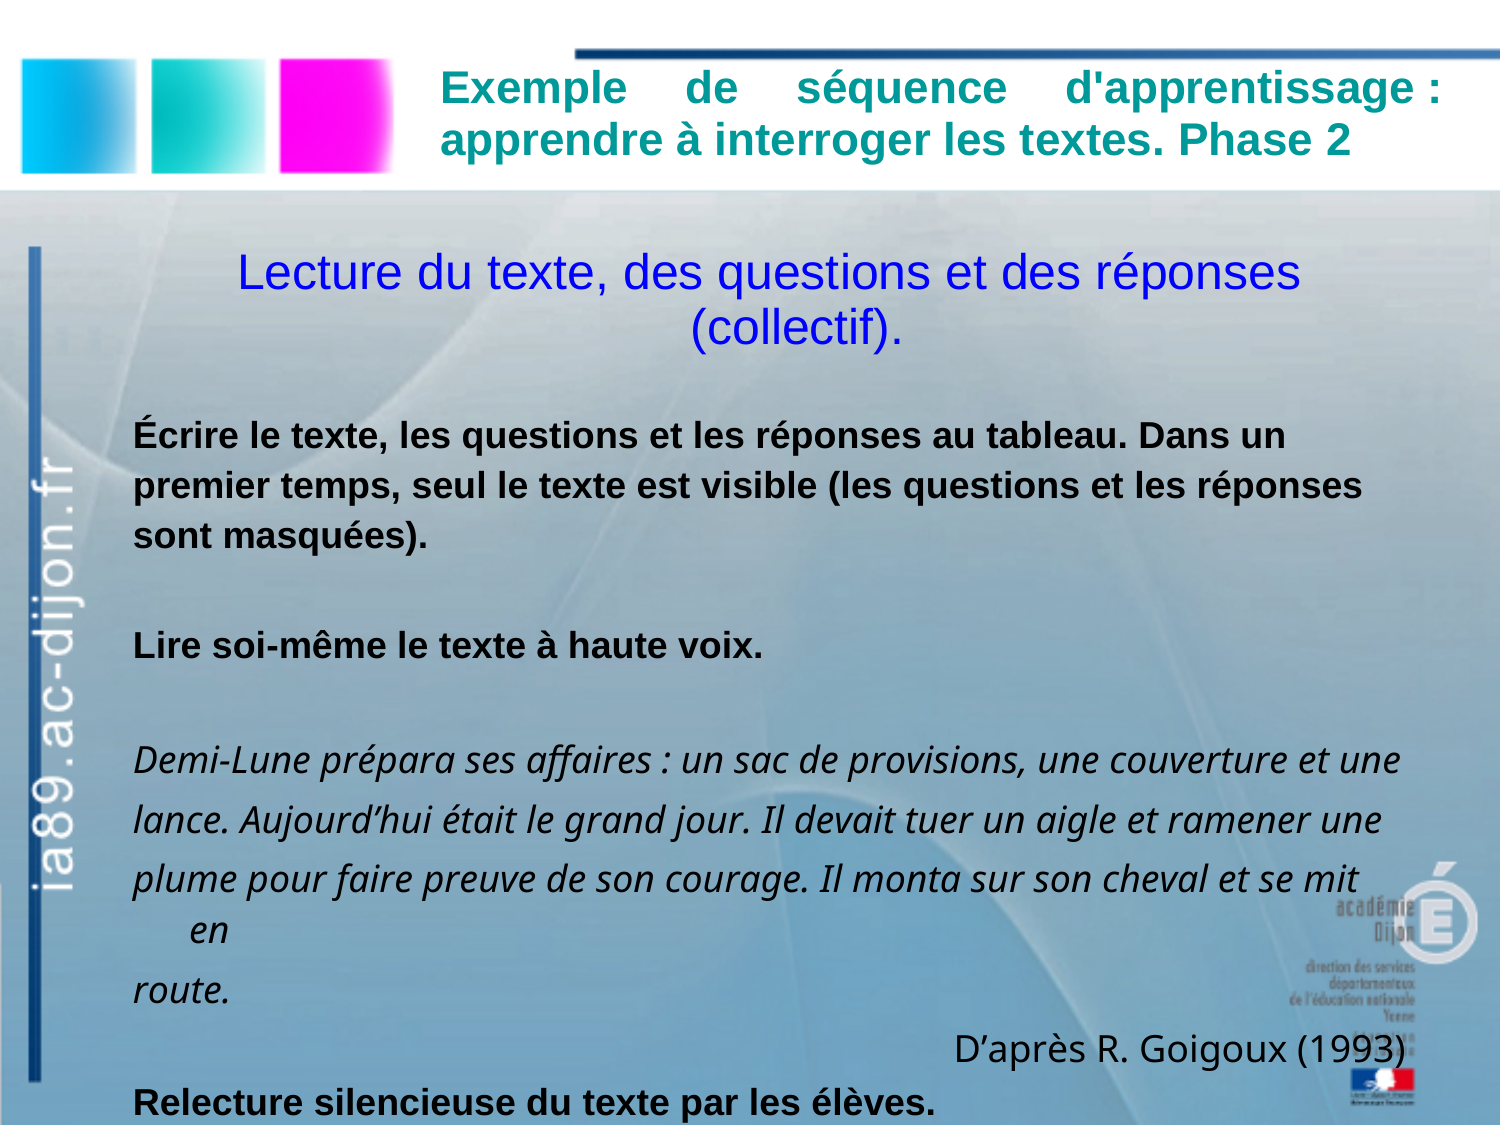

# Exemple de séquence d'apprentissage : apprendre à interroger les textes. Phase 2
Lecture du texte, des questions et des réponses (collectif).
Écrire le texte, les questions et les réponses au tableau. Dans un
premier temps, seul le texte est visible (les questions et les réponses
sont masquées).
Lire soi-même le texte à haute voix.
Demi-Lune prépara ses affaires : un sac de provisions, une couverture et une
lance. Aujourd’hui était le grand jour. Il devait tuer un aigle et ramener une
plume pour faire preuve de son courage. Il monta sur son cheval et se mit en
route.
D’après R. Goigoux (1993)
Relecture silencieuse du texte par les élèves.